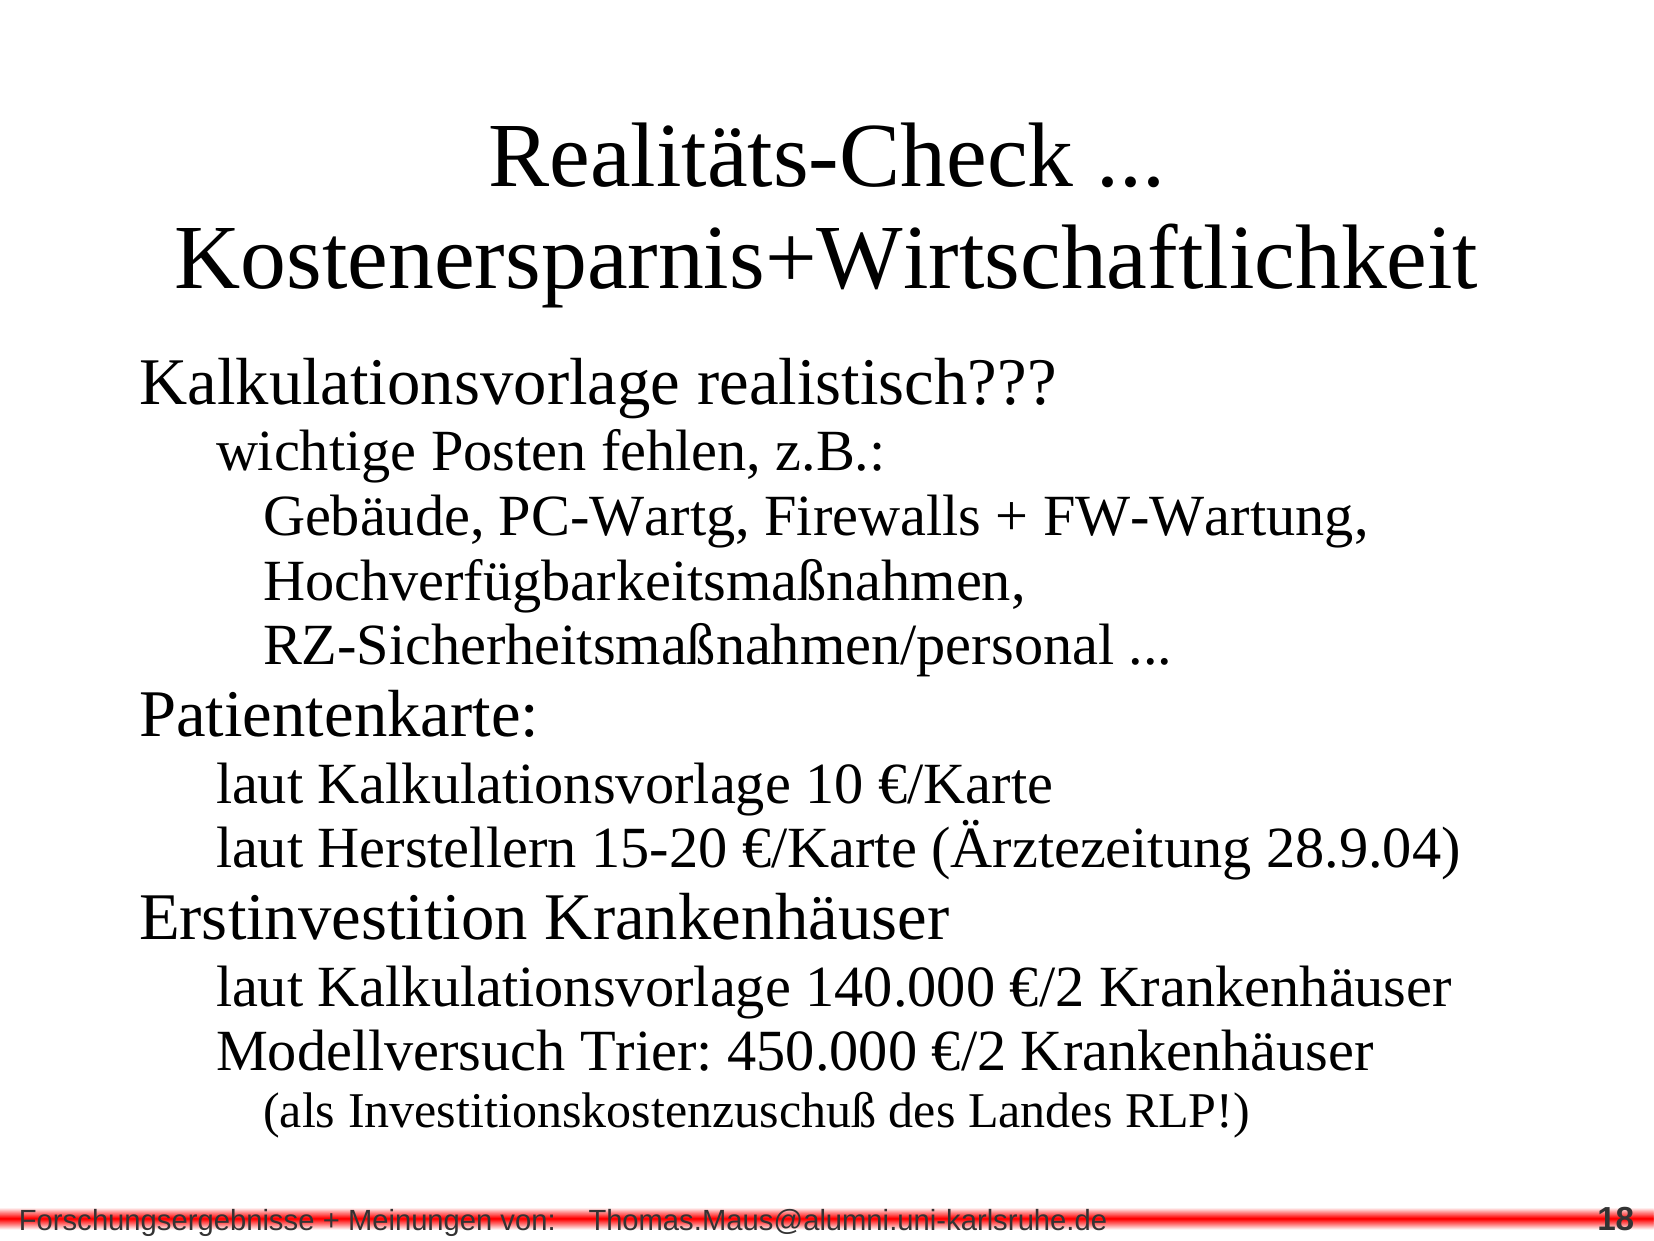

# Realitäts-Check ... Kostenersparnis+Wirtschaftlichkeit
Kalkulationsvorlage realistisch???
wichtige Posten fehlen, z.B.:
Gebäude, PC-Wartg, Firewalls + FW-Wartung, Hochverfügbarkeitsmaßnahmen,
RZ-Sicherheitsmaßnahmen/personal ...
Patientenkarte:
laut Kalkulationsvorlage 10 €/Karte
laut Herstellern 15-20 €/Karte (Ärztezeitung 28.9.04)
Erstinvestition Krankenhäuser
laut Kalkulationsvorlage 140.000 €/2 Krankenhäuser
Modellversuch Trier: 450.000 €/2 Krankenhäuser
(als Investitionskostenzuschuß des Landes RLP!)